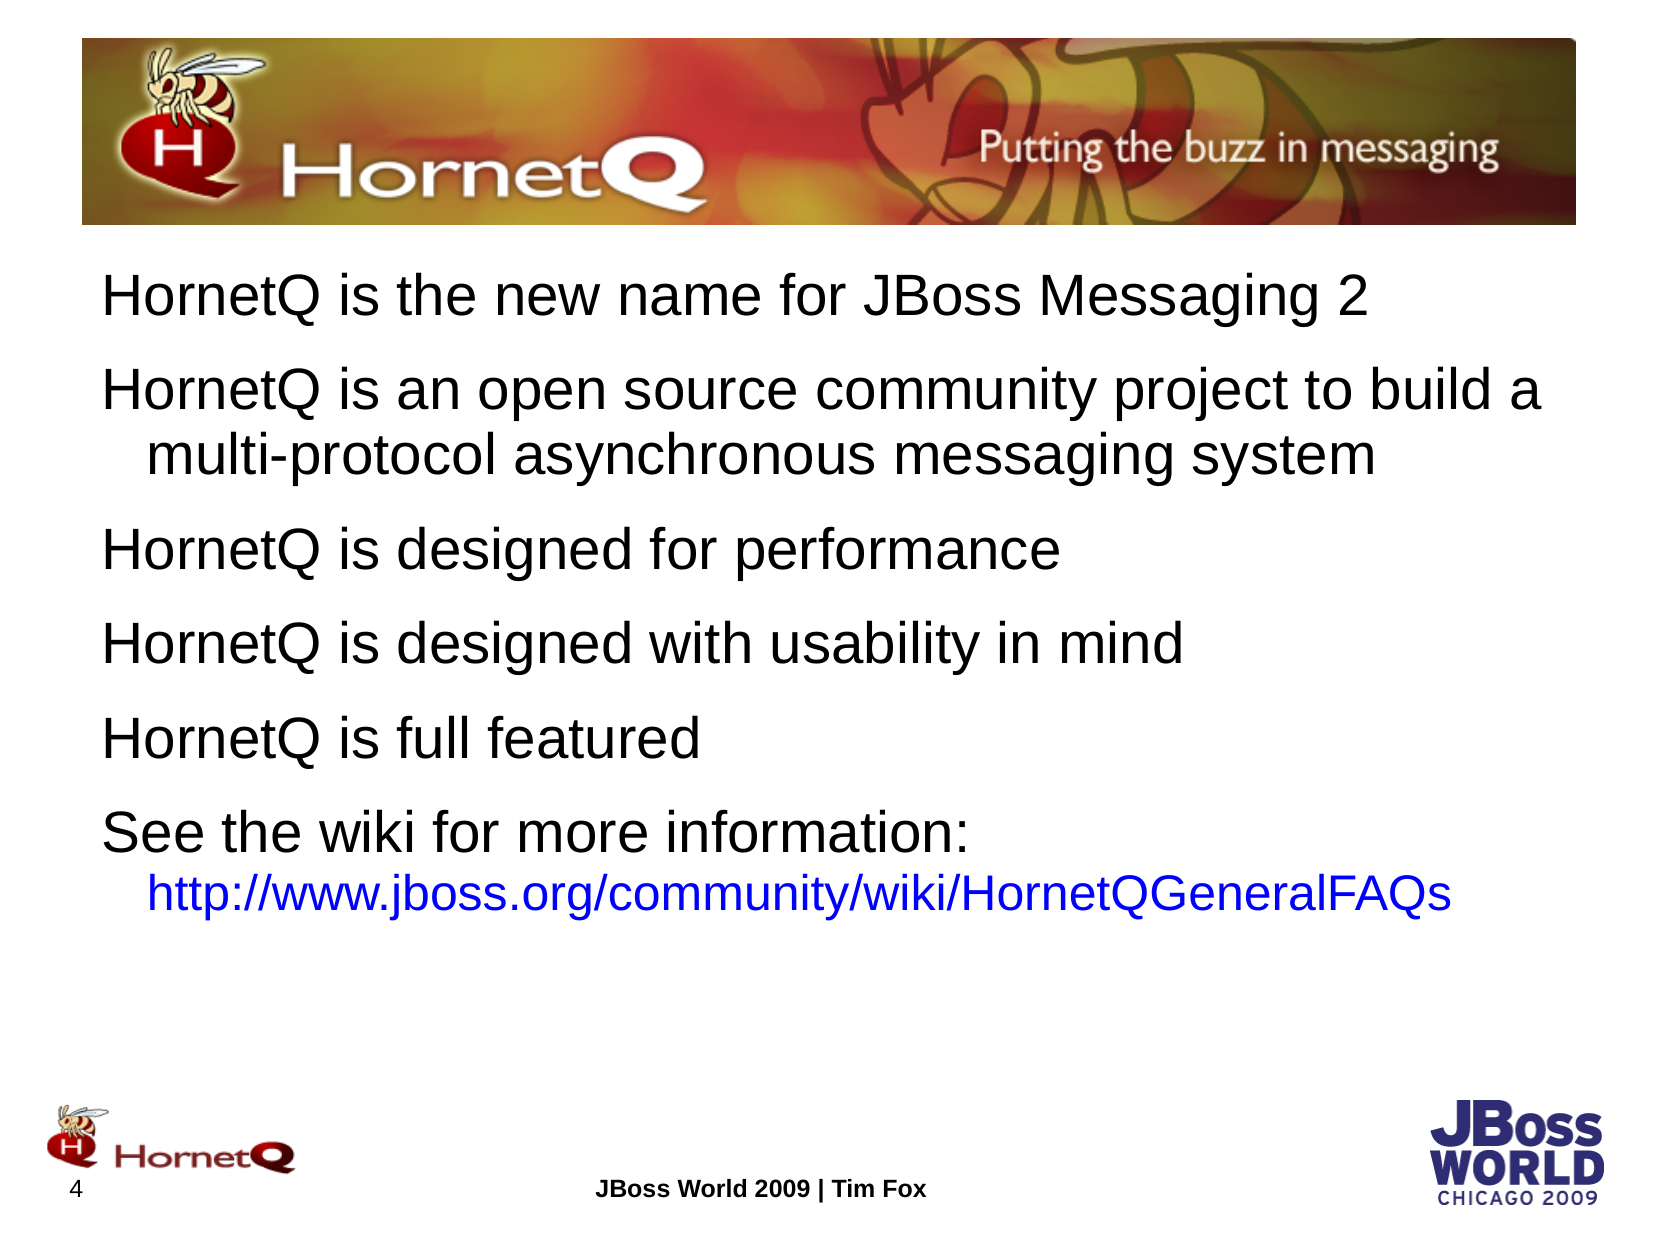

# H
HornetQ is the new name for JBoss Messaging 2
HornetQ is an open source community project to build a multi-protocol asynchronous messaging system
HornetQ is designed for performance
HornetQ is designed with usability in mind
HornetQ is full featured
See the wiki for more information:
http://www.jboss.org/community/wiki/HornetQGeneralFAQs